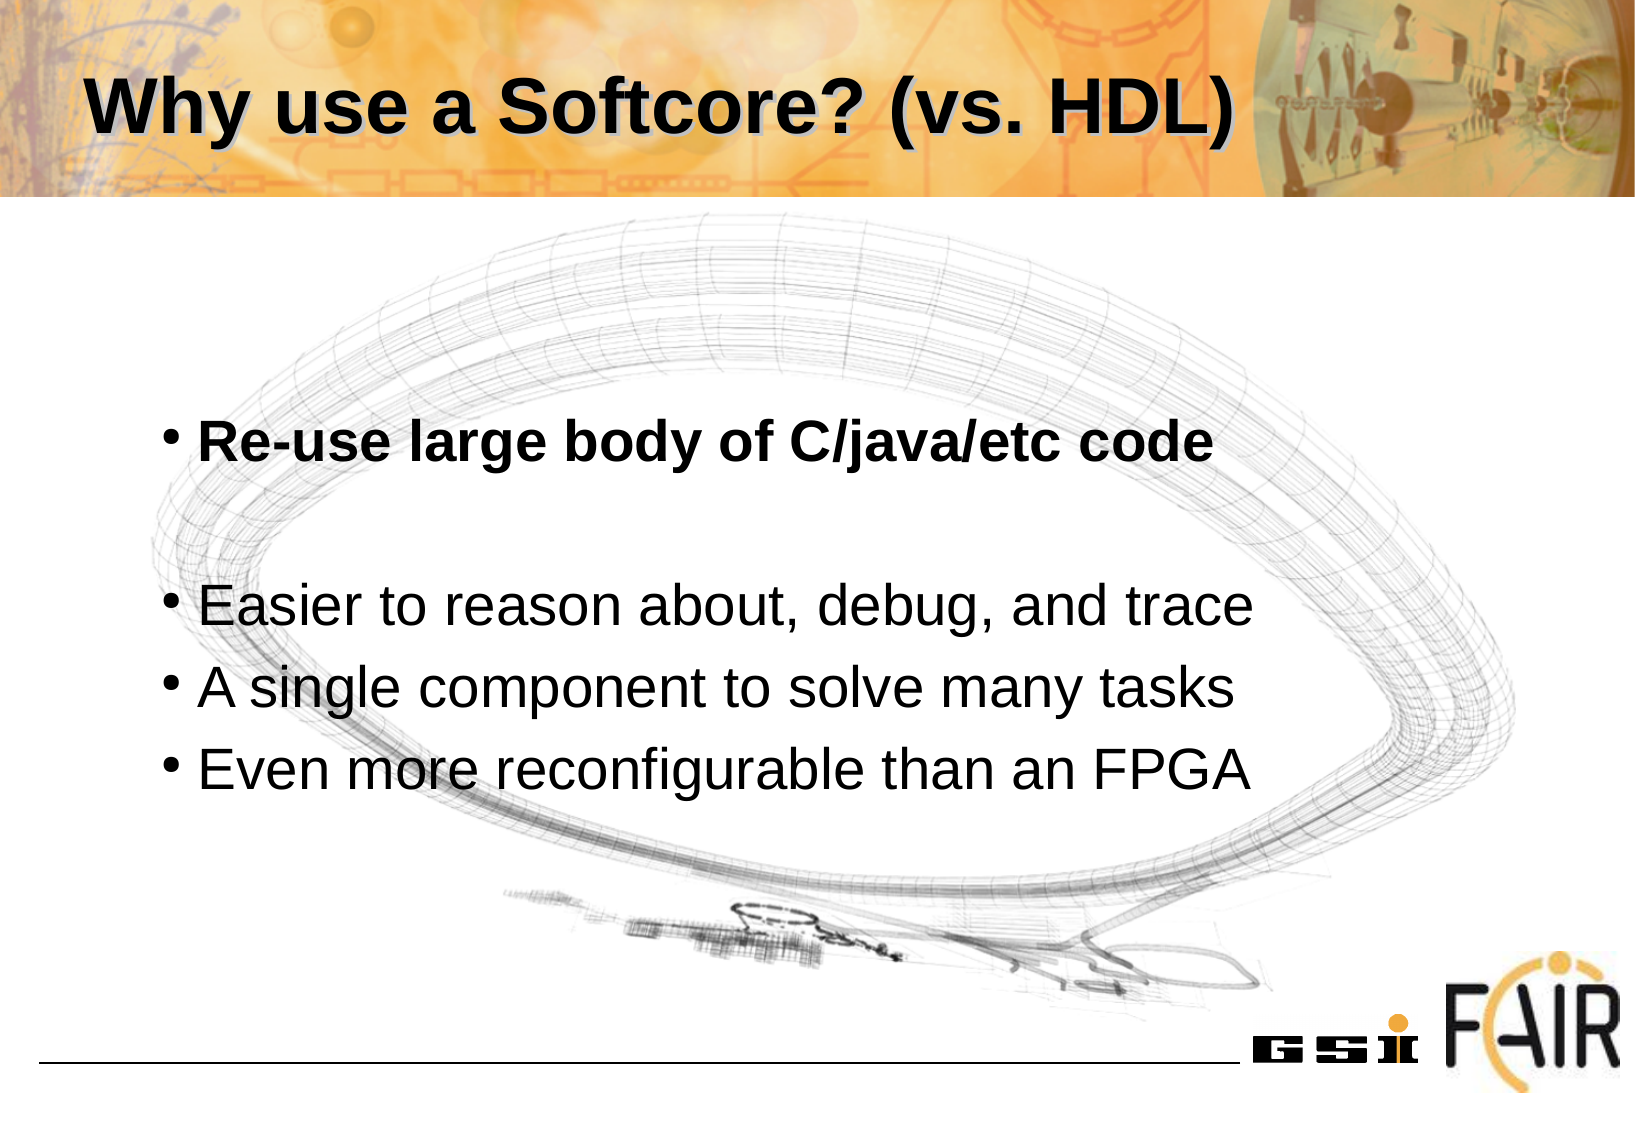

# Why use a Softcore? (vs. HDL)
 Re-use large body of C/java/etc code
 Easier to reason about, debug, and trace
 A single component to solve many tasks
 Even more reconfigurable than an FPGA